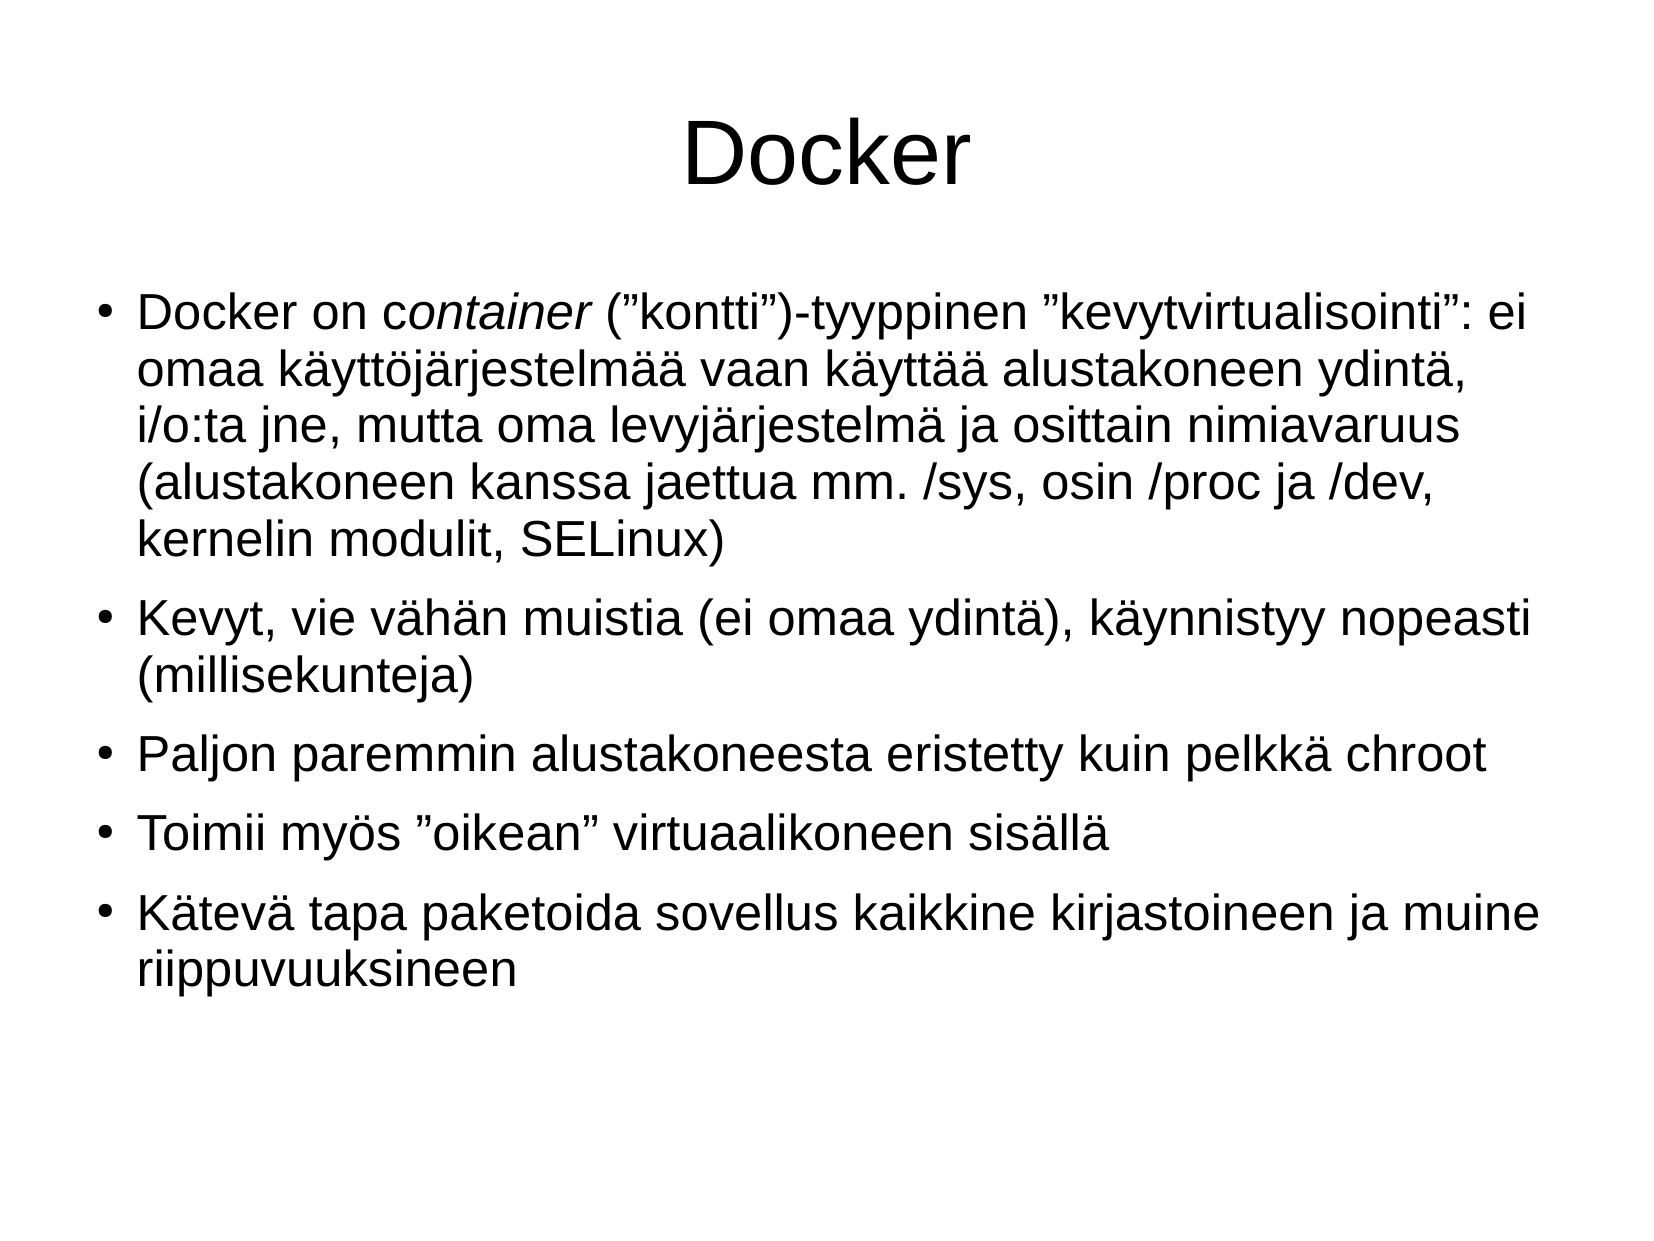

# Docker
Docker on container (”kontti”)-tyyppinen ”kevytvirtualisointi”: ei omaa käyttöjärjestelmää vaan käyttää alustakoneen ydintä, i/o:ta jne, mutta oma levyjärjestelmä ja osittain nimiavaruus (alustakoneen kanssa jaettua mm. /sys, osin /proc ja /dev, kernelin modulit, SELinux)
Kevyt, vie vähän muistia (ei omaa ydintä), käynnistyy nopeasti (millisekunteja)
Paljon paremmin alustakoneesta eristetty kuin pelkkä chroot
Toimii myös ”oikean” virtuaalikoneen sisällä
Kätevä tapa paketoida sovellus kaikkine kirjastoineen ja muine riippuvuuksineen